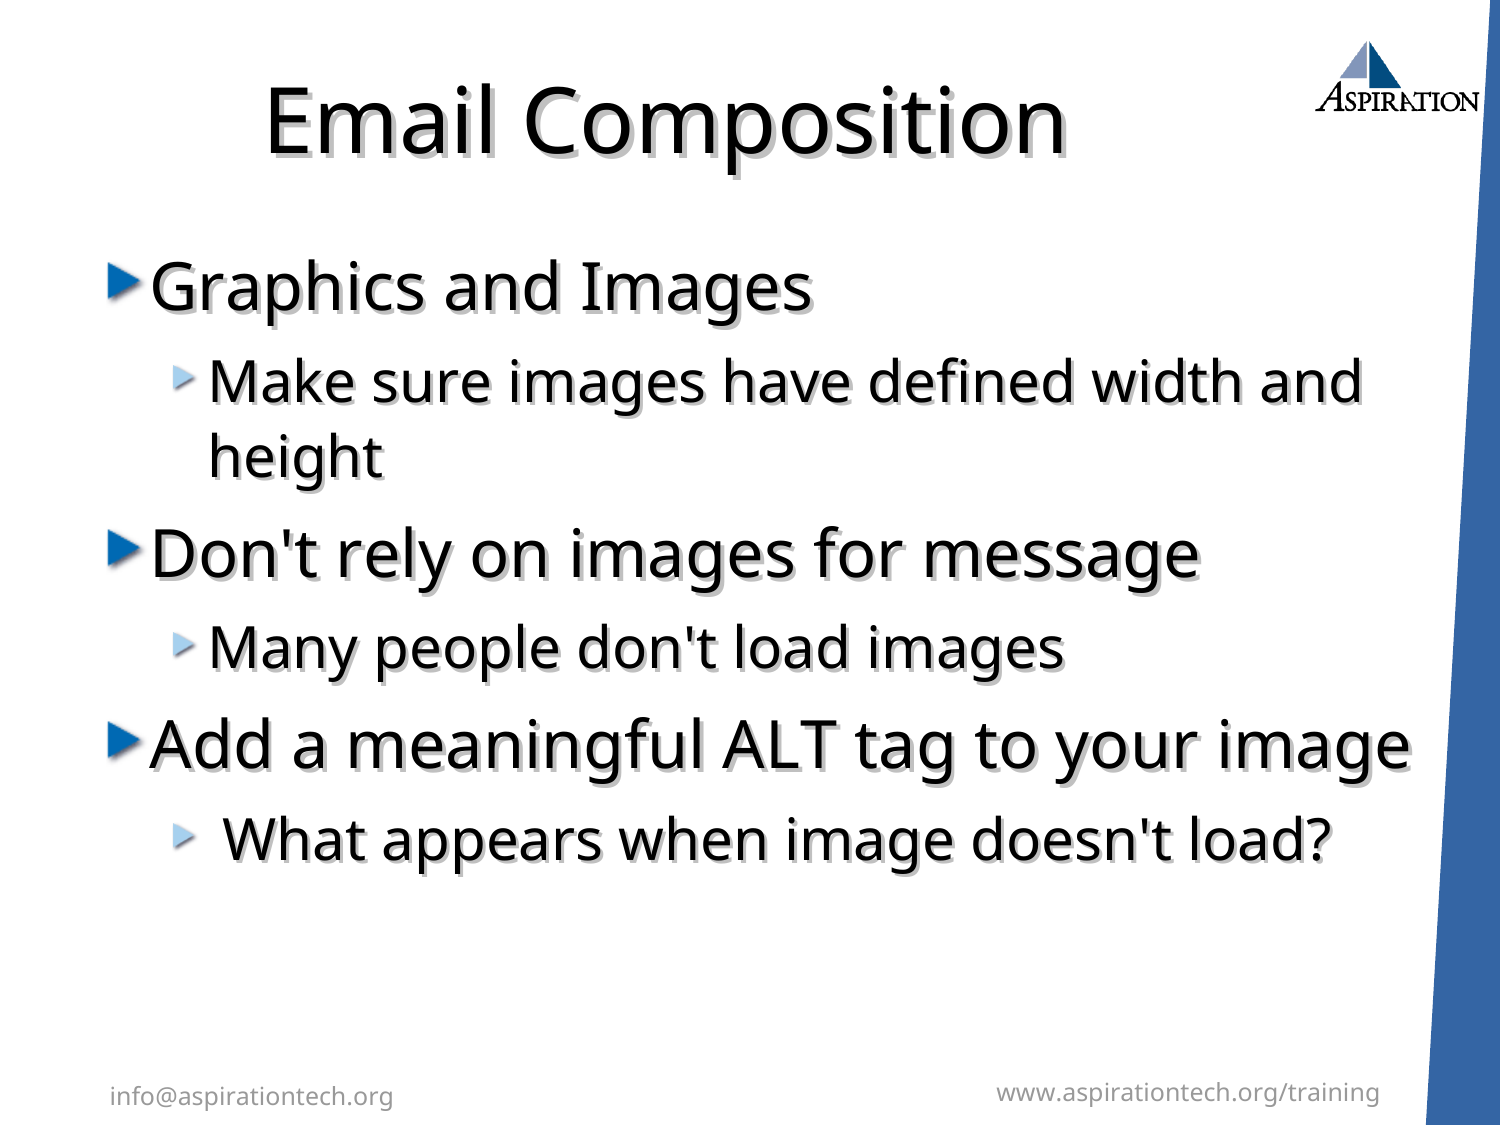

# Email Composition
Graphics and Images
Make sure images have defined width and height
Don't rely on images for message
Many people don't load images
Add a meaningful ALT tag to your image
 What appears when image doesn't load?